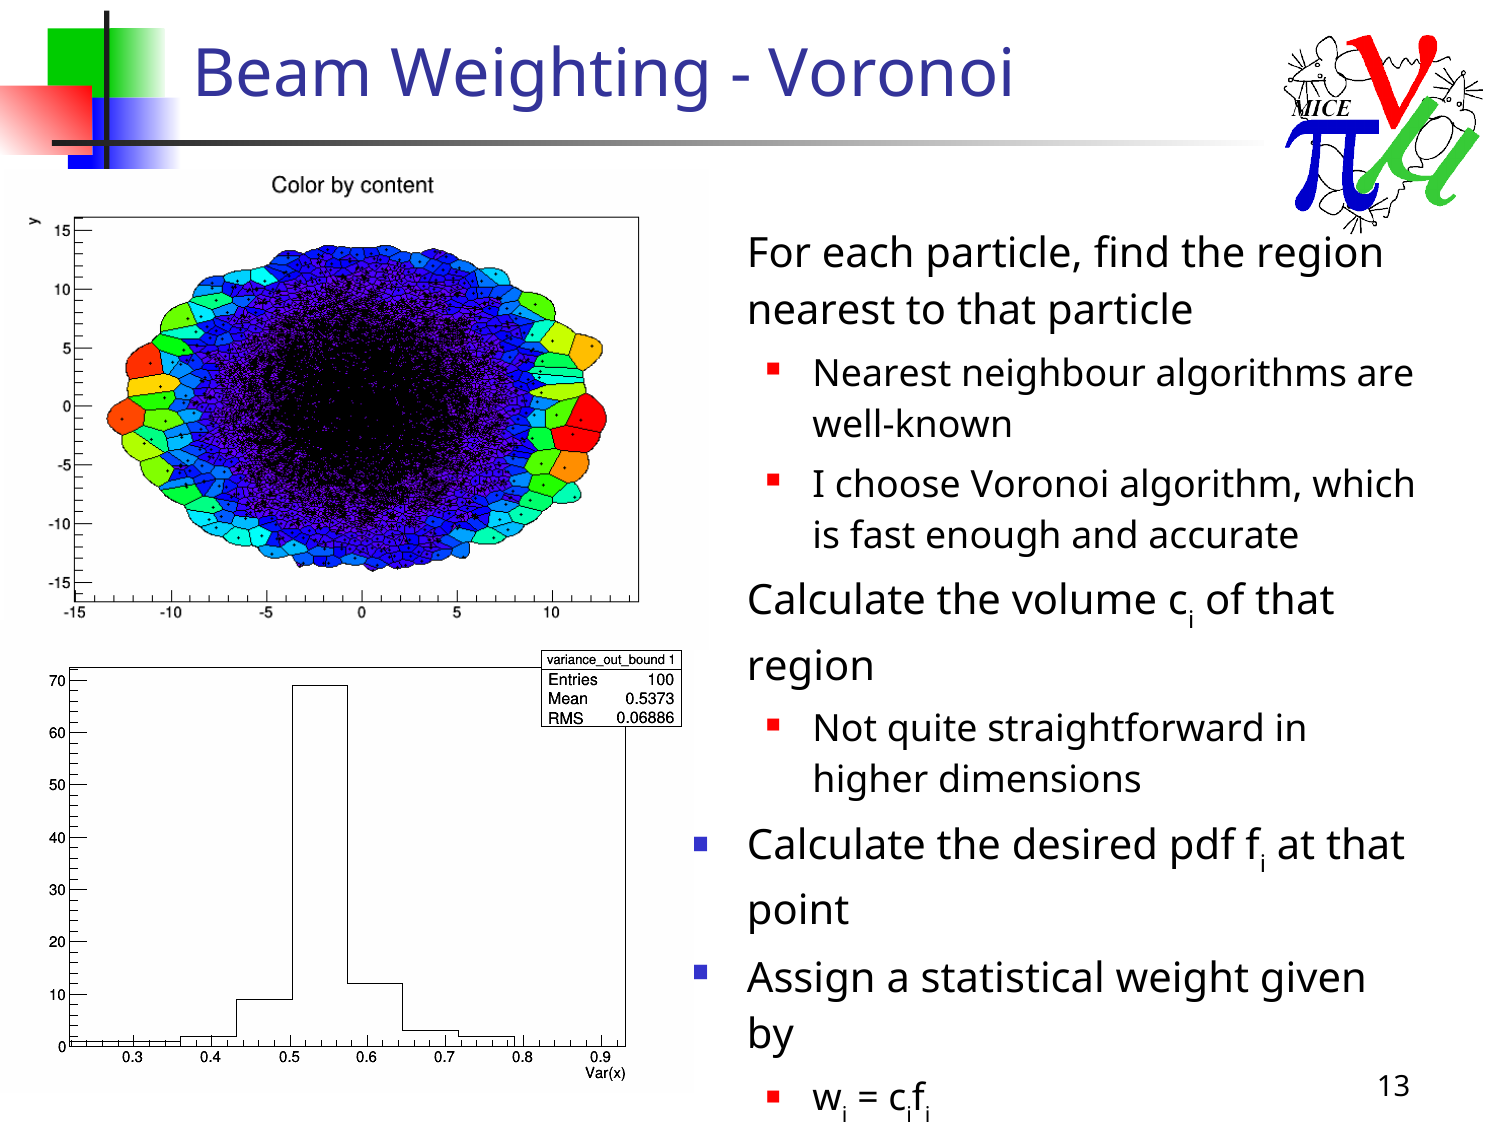

# Beam Weighting - Voronoi
For each particle, find the region nearest to that particle
Nearest neighbour algorithms are well-known
I choose Voronoi algorithm, which is fast enough and accurate
Calculate the volume ci of that region
Not quite straightforward in higher dimensions
Calculate the desired pdf fi at that point
Assign a statistical weight given by
wi = cifi
13